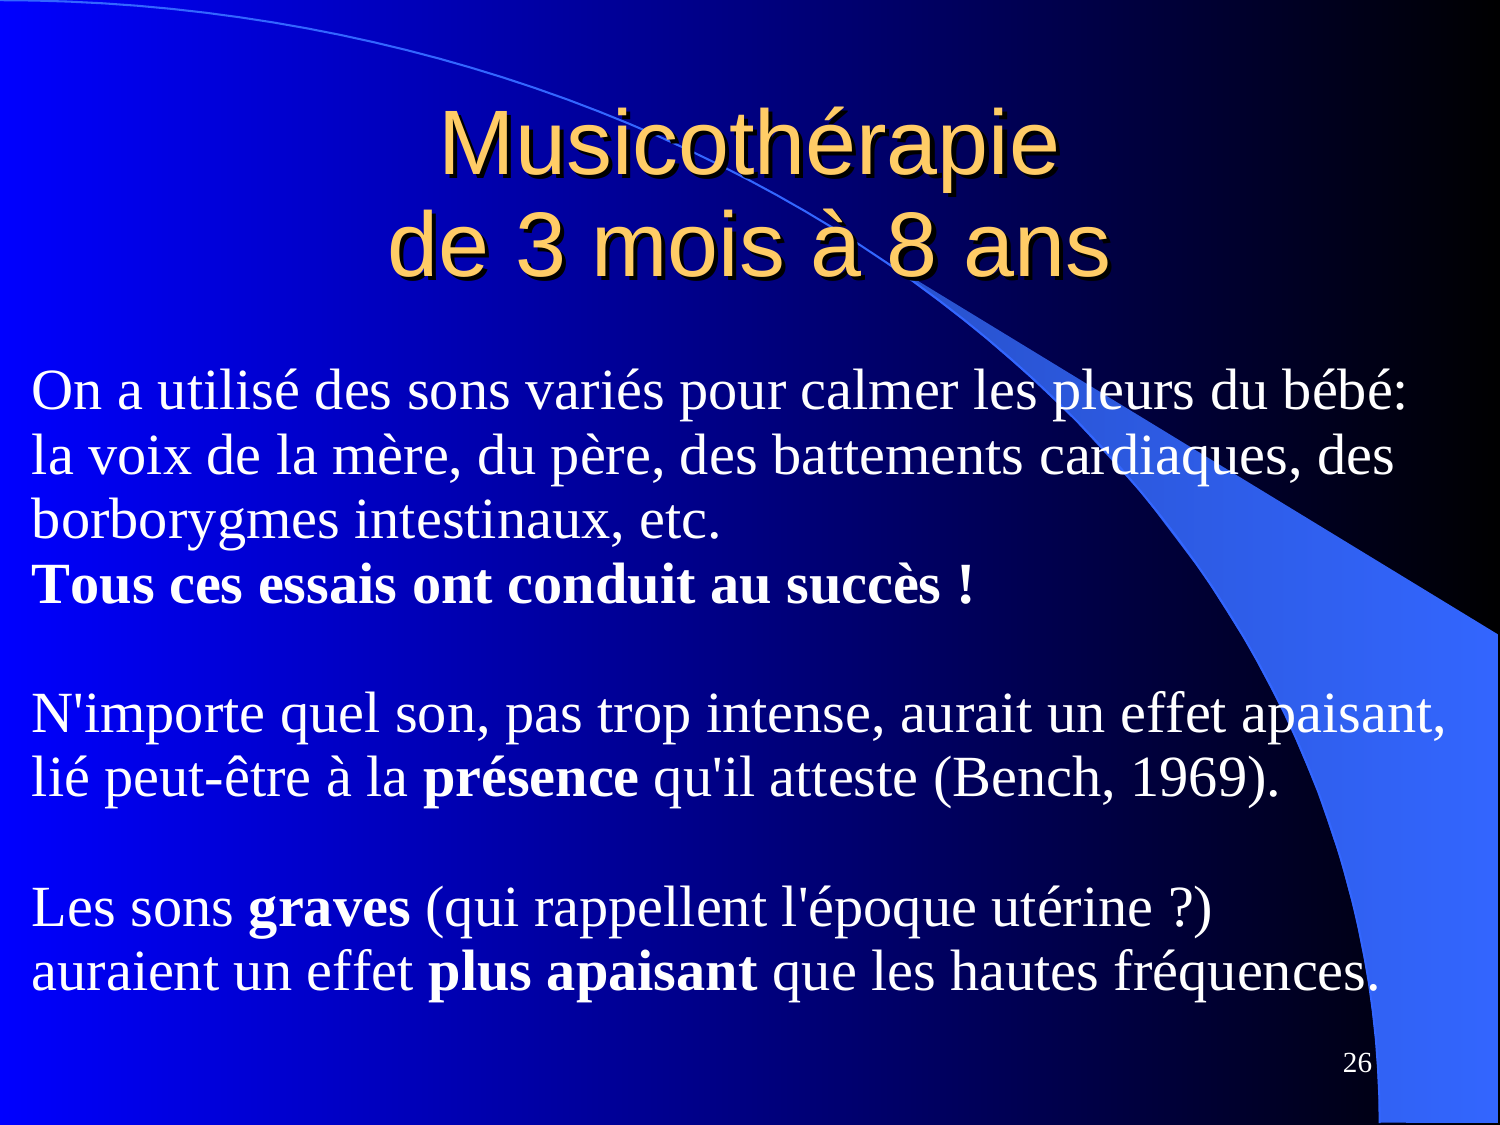

# Musicothérapie de 3 mois à 8 ans
On a utilisé des sons variés pour calmer les pleurs du bébé: la voix de la mère, du père, des battements cardiaques, des borborygmes intestinaux, etc.
Tous ces essais ont conduit au succès !
N'importe quel son, pas trop intense, aurait un effet apaisant,
lié peut-être à la présence qu'il atteste (Bench, 1969).
Les sons graves (qui rappellent l'époque utérine ?)
auraient un effet plus apaisant que les hautes fréquences.
26